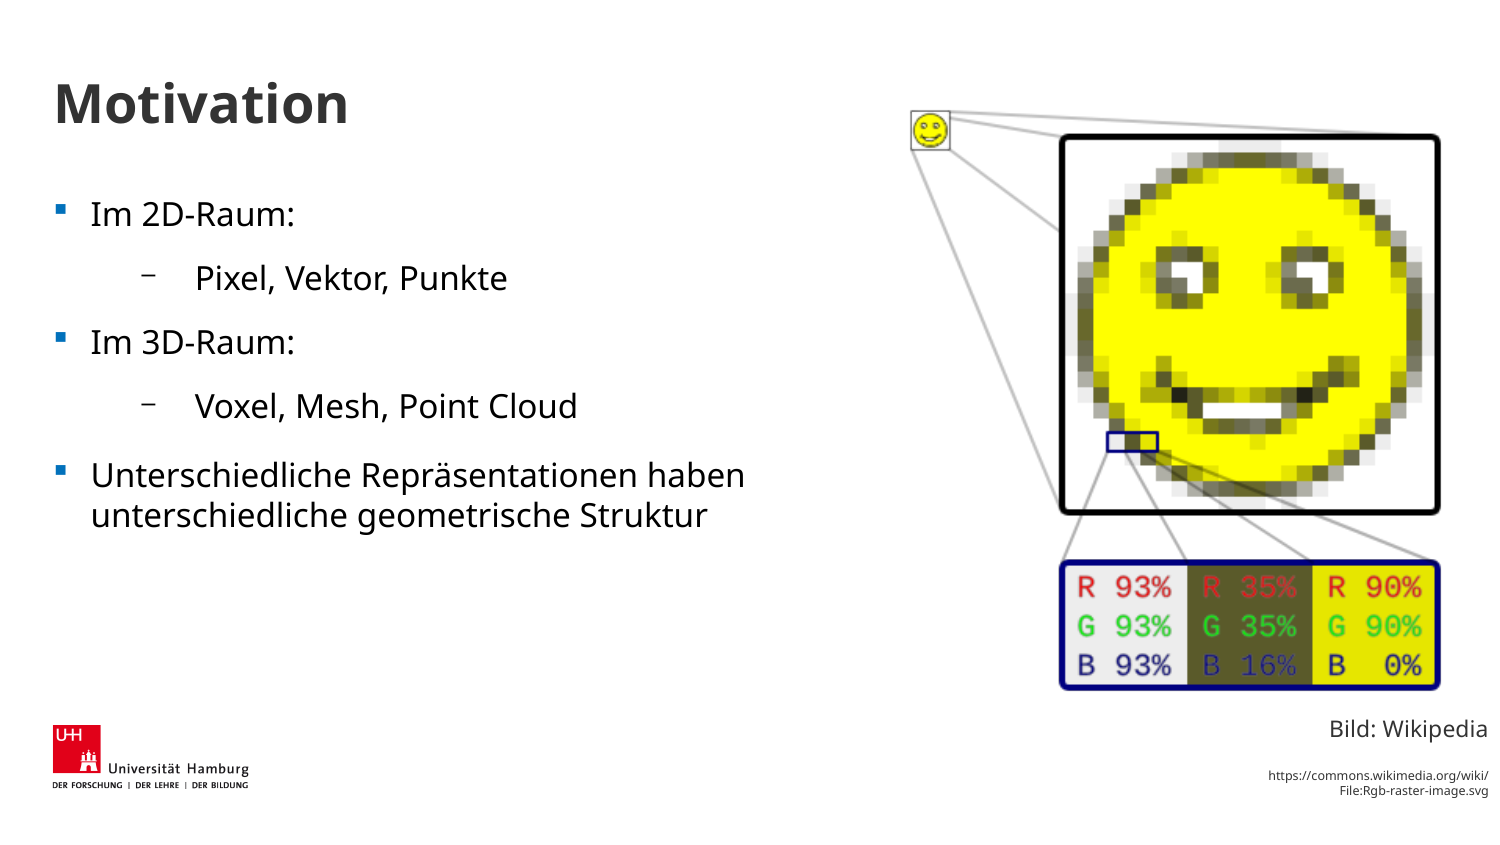

# Motivation
Im 2D-Raum:
Pixel, Vektor, Punkte
Im 3D-Raum:
Voxel, Mesh, Point Cloud
Unterschiedliche Repräsentationen haben unterschiedliche geometrische Struktur
Bild: Wikipedia
https://commons.wikimedia.org/wiki/File:Rgb-raster-image.svg